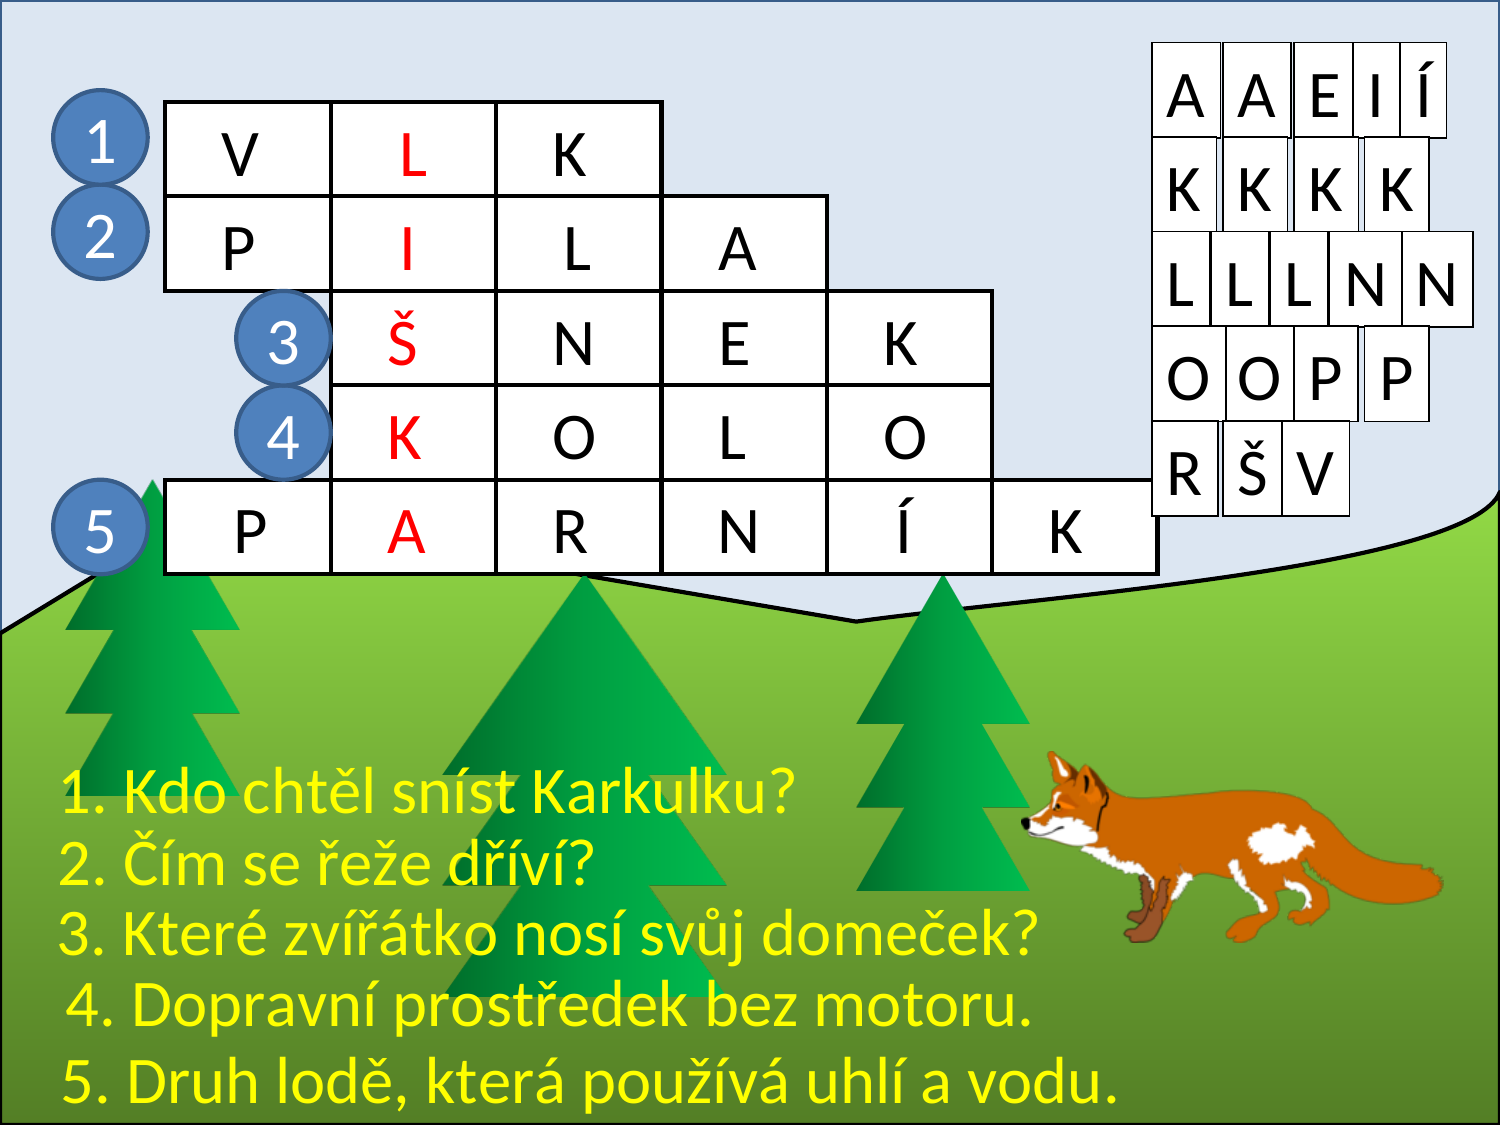

A
A
E
I
Í
1
2
3
4
5
V
L
K
K
K
K
K
P
I
L
A
L
L
L
N
N
Š
N
E
K
O
O
P
P
K
O
L
O
R
Š
V
P
A
R
N
Í
K
1. Kdo chtěl sníst Karkulku?
2. Čím se řeže dříví?
3. Které zvířátko nosí svůj domeček?
4. Dopravní prostředek bez motoru.
5. Druh lodě, která používá uhlí a vodu.